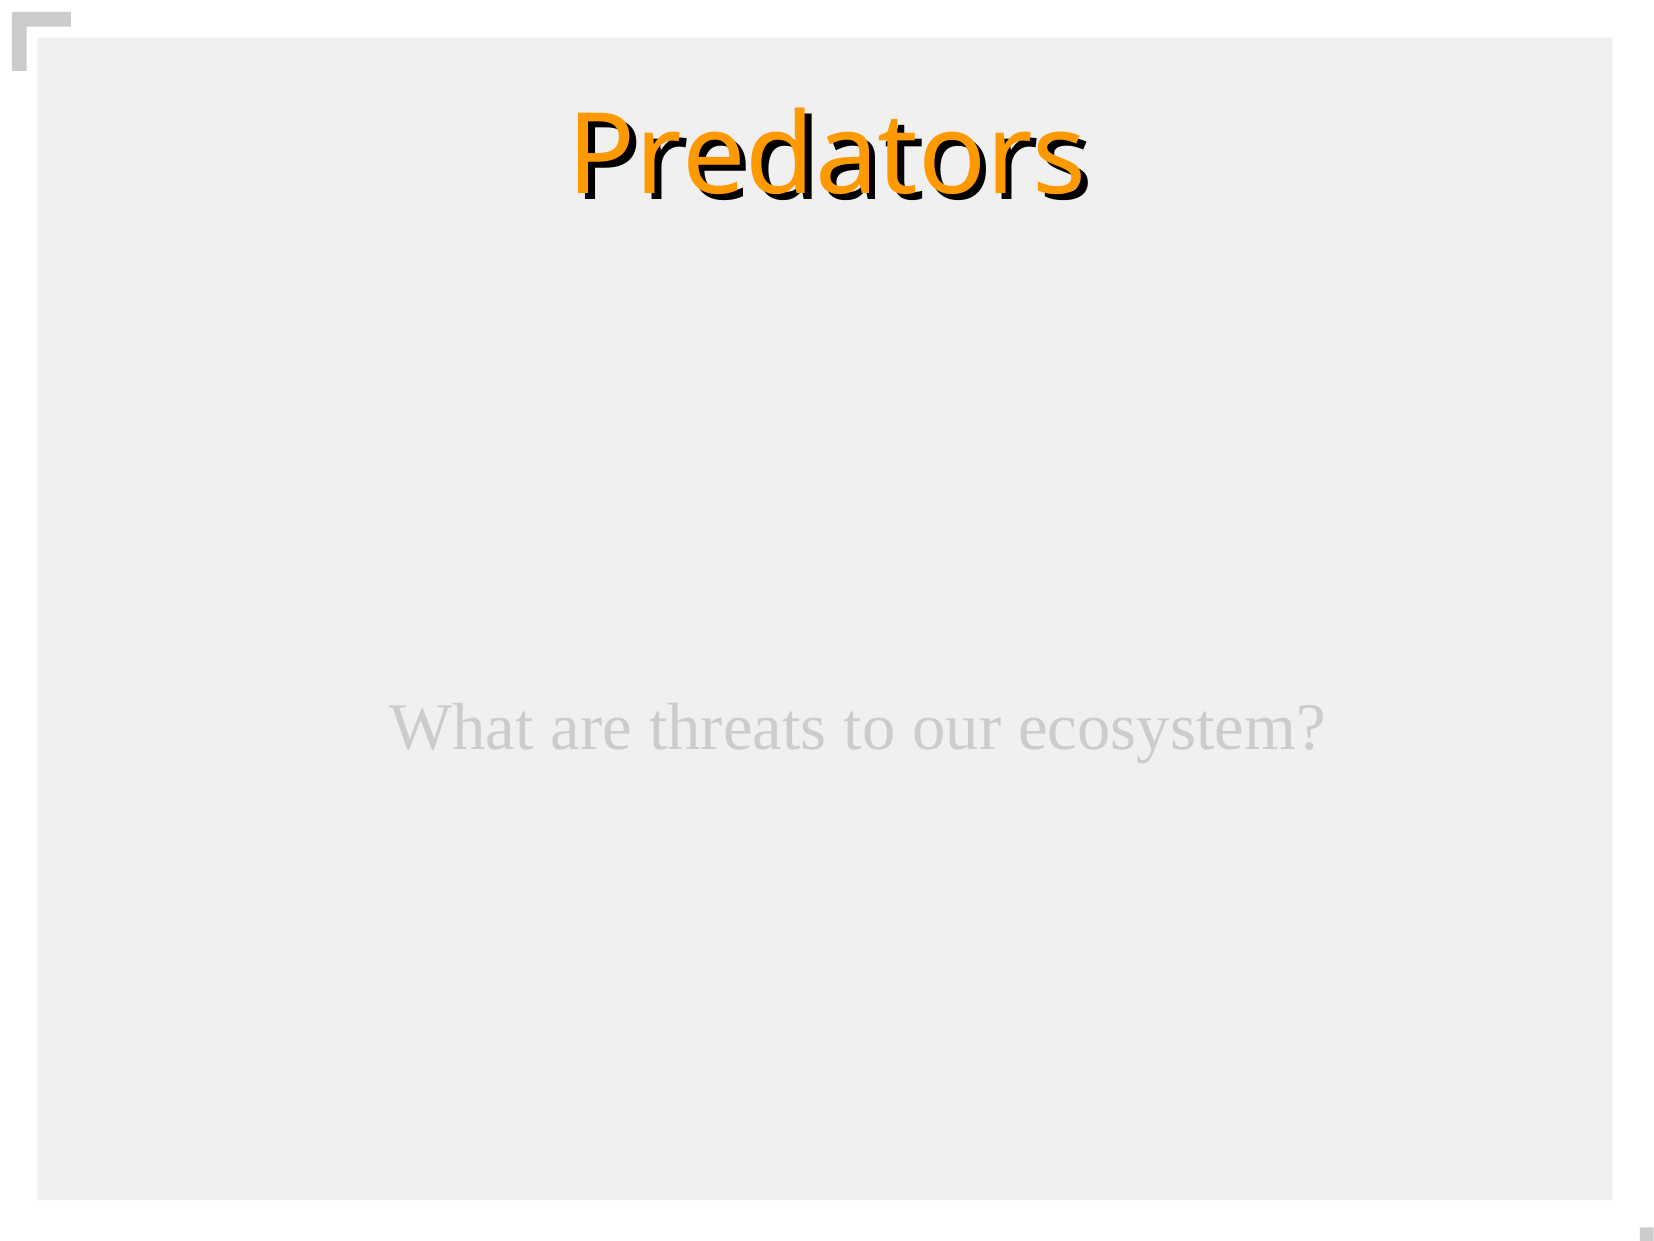

# Predators
What are threats to our ecosystem?